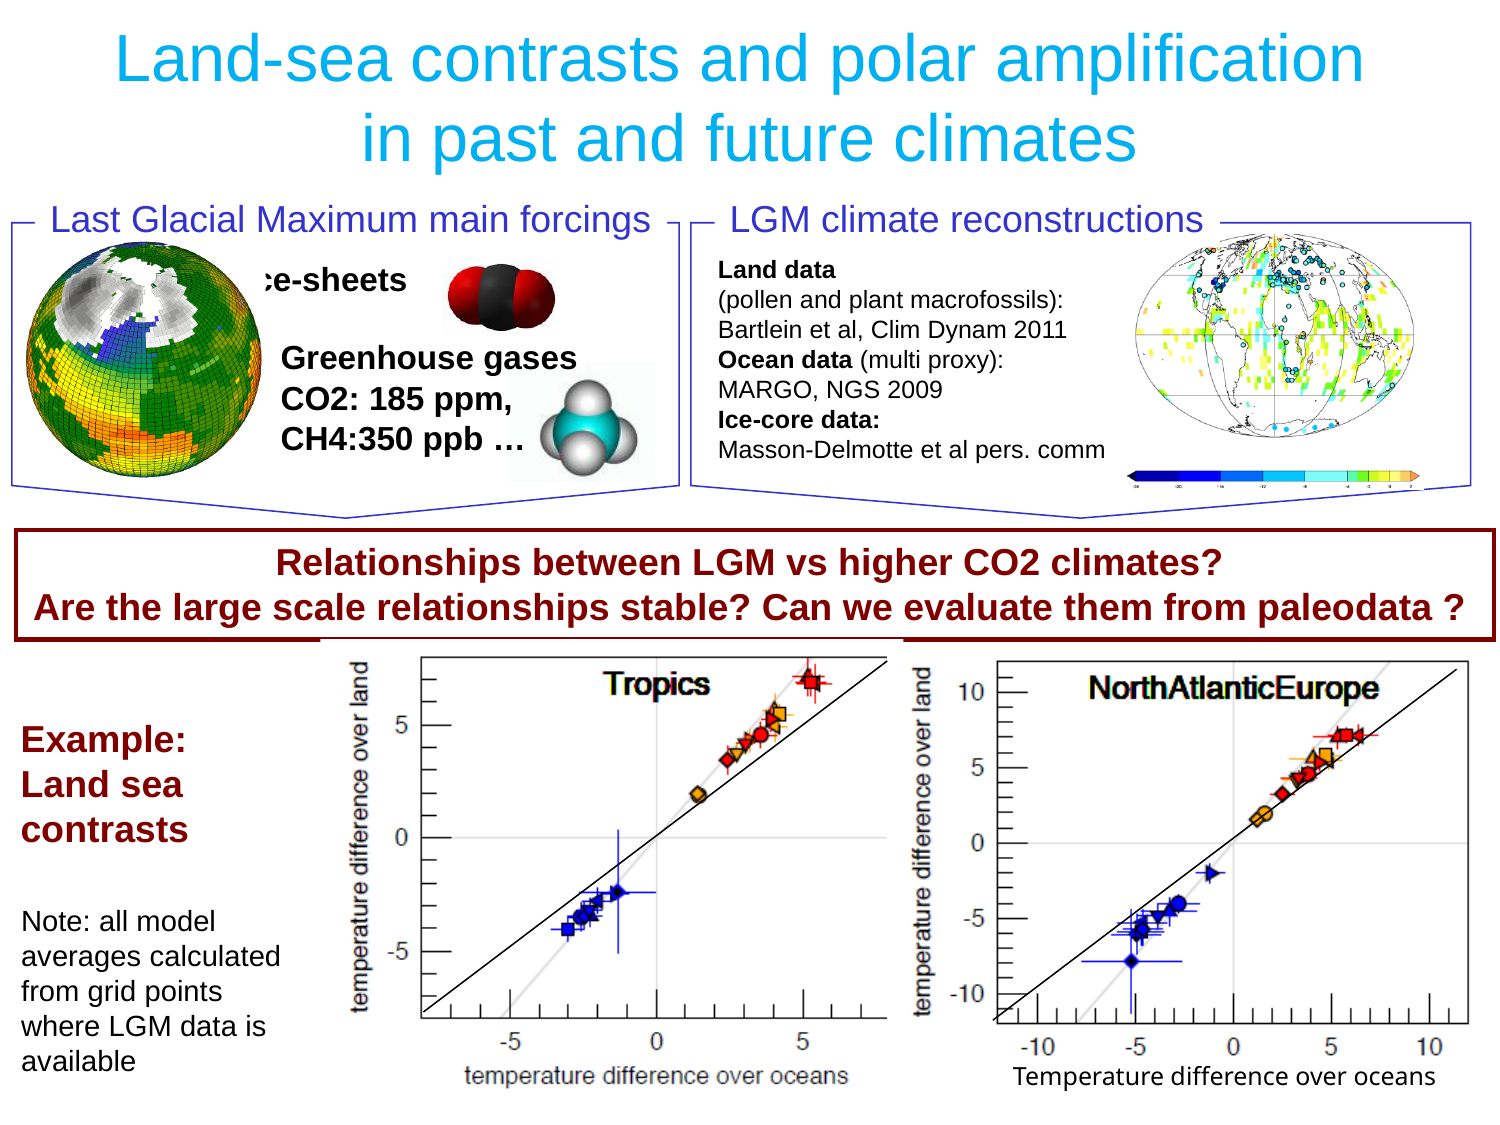

# Land-sea contrasts and polar amplification in past and future climates
Last Glacial Maximum main forcings
Ice-sheets
Greenhouse gases
CO2: 185 ppm,
CH4:350 ppb …
LGM climate reconstructions
Land data
(pollen and plant macrofossils):
Bartlein et al, Clim Dynam 2011
Ocean data (multi proxy):
MARGO, NGS 2009
Ice-core data:
Masson-Delmotte et al pers. comm
Relationships between LGM vs higher CO2 climates?
Are the large scale relationships stable? Can we evaluate them from paleodata ?
Example:
Land sea contrasts
Note: all model averages calculated from grid points where LGM data is available
Temperature difference over oceans